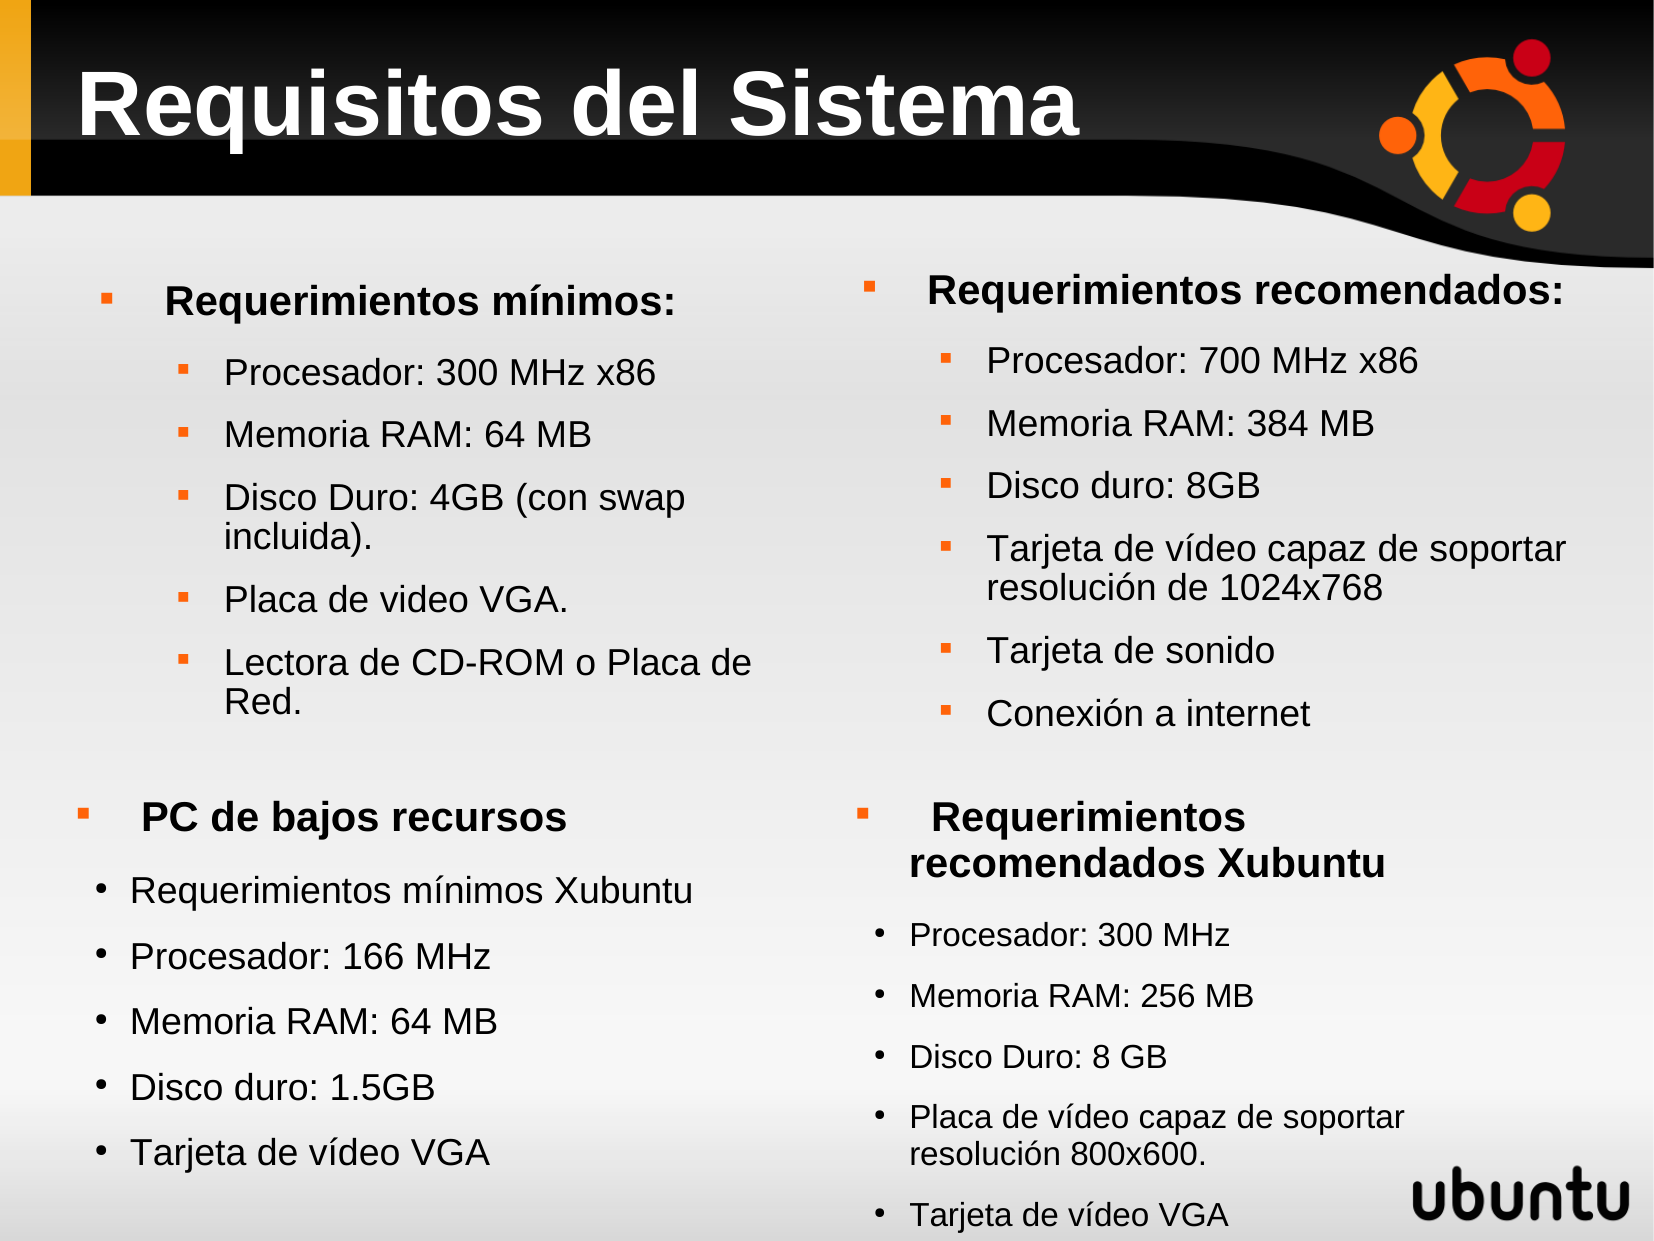

# Requisitos del Sistema
 Requerimientos recomendados:
Procesador: 700 MHz x86
Memoria RAM: 384 MB
Disco duro: 8GB
Tarjeta de vídeo capaz de soportar resolución de 1024x768
Tarjeta de sonido
Conexión a internet
 Requerimientos mínimos:
Procesador: 300 MHz x86
Memoria RAM: 64 MB
Disco Duro: 4GB (con swap incluida).
Placa de video VGA.
Lectora de CD-ROM o Placa de Red.
 PC de bajos recursos
Requerimientos mínimos Xubuntu
Procesador: 166 MHz
Memoria RAM: 64 MB
Disco duro: 1.5GB
Tarjeta de vídeo VGA
 Requerimientos recomendados Xubuntu
Procesador: 300 MHz
Memoria RAM: 256 MB
Disco Duro: 8 GB
Placa de vídeo capaz de soportar resolución 800x600.
Tarjeta de vídeo VGA